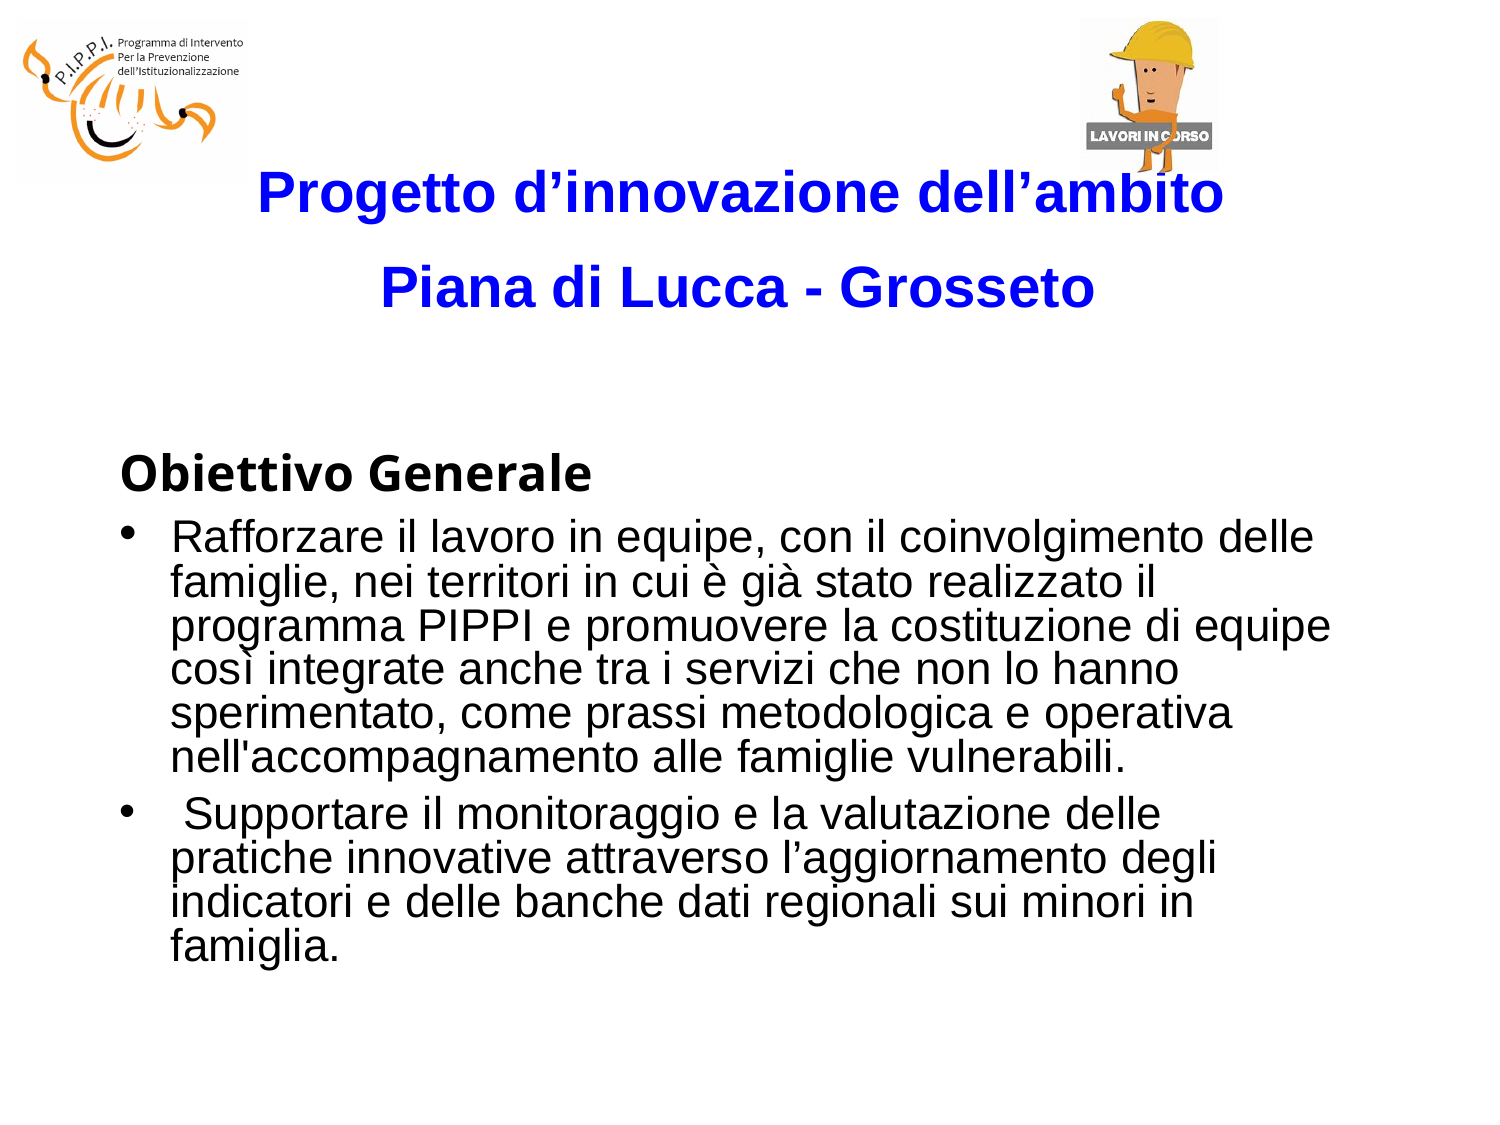

# Progetto d’innovazione dell’ambito Piana di Lucca - Grosseto
Obiettivo Generale
	Rafforzare il lavoro in equipe, con il coinvolgimento delle famiglie, nei territori in cui è già stato realizzato il programma PIPPI e promuovere la costituzione di equipe così integrate anche tra i servizi che non lo hanno sperimentato, come prassi metodologica e operativa nell'accompagnamento alle famiglie vulnerabili.
 Supportare il monitoraggio e la valutazione delle pratiche innovative attraverso l’aggiornamento degli indicatori e delle banche dati regionali sui minori in famiglia.